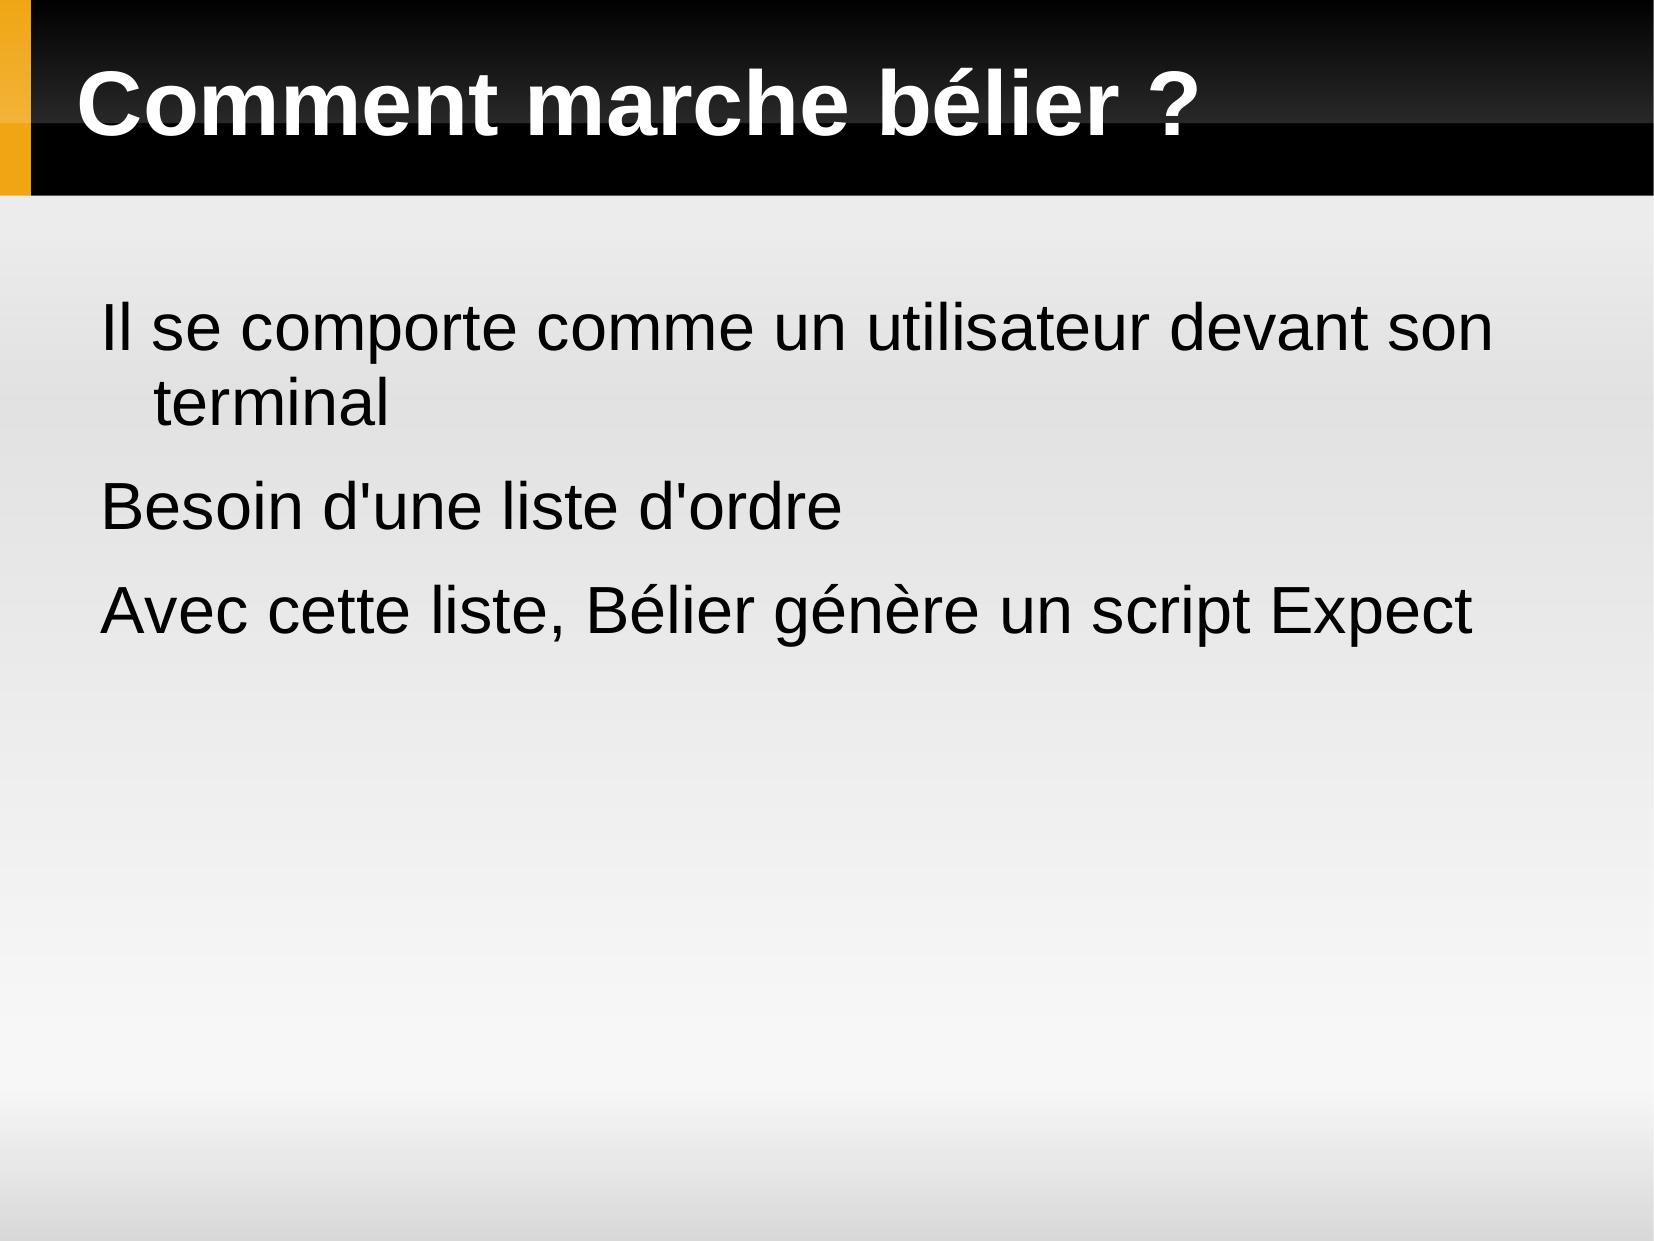

# Comment marche bélier ?
Il se comporte comme un utilisateur devant son terminal
Besoin d'une liste d'ordre
Avec cette liste, Bélier génère un script Expect